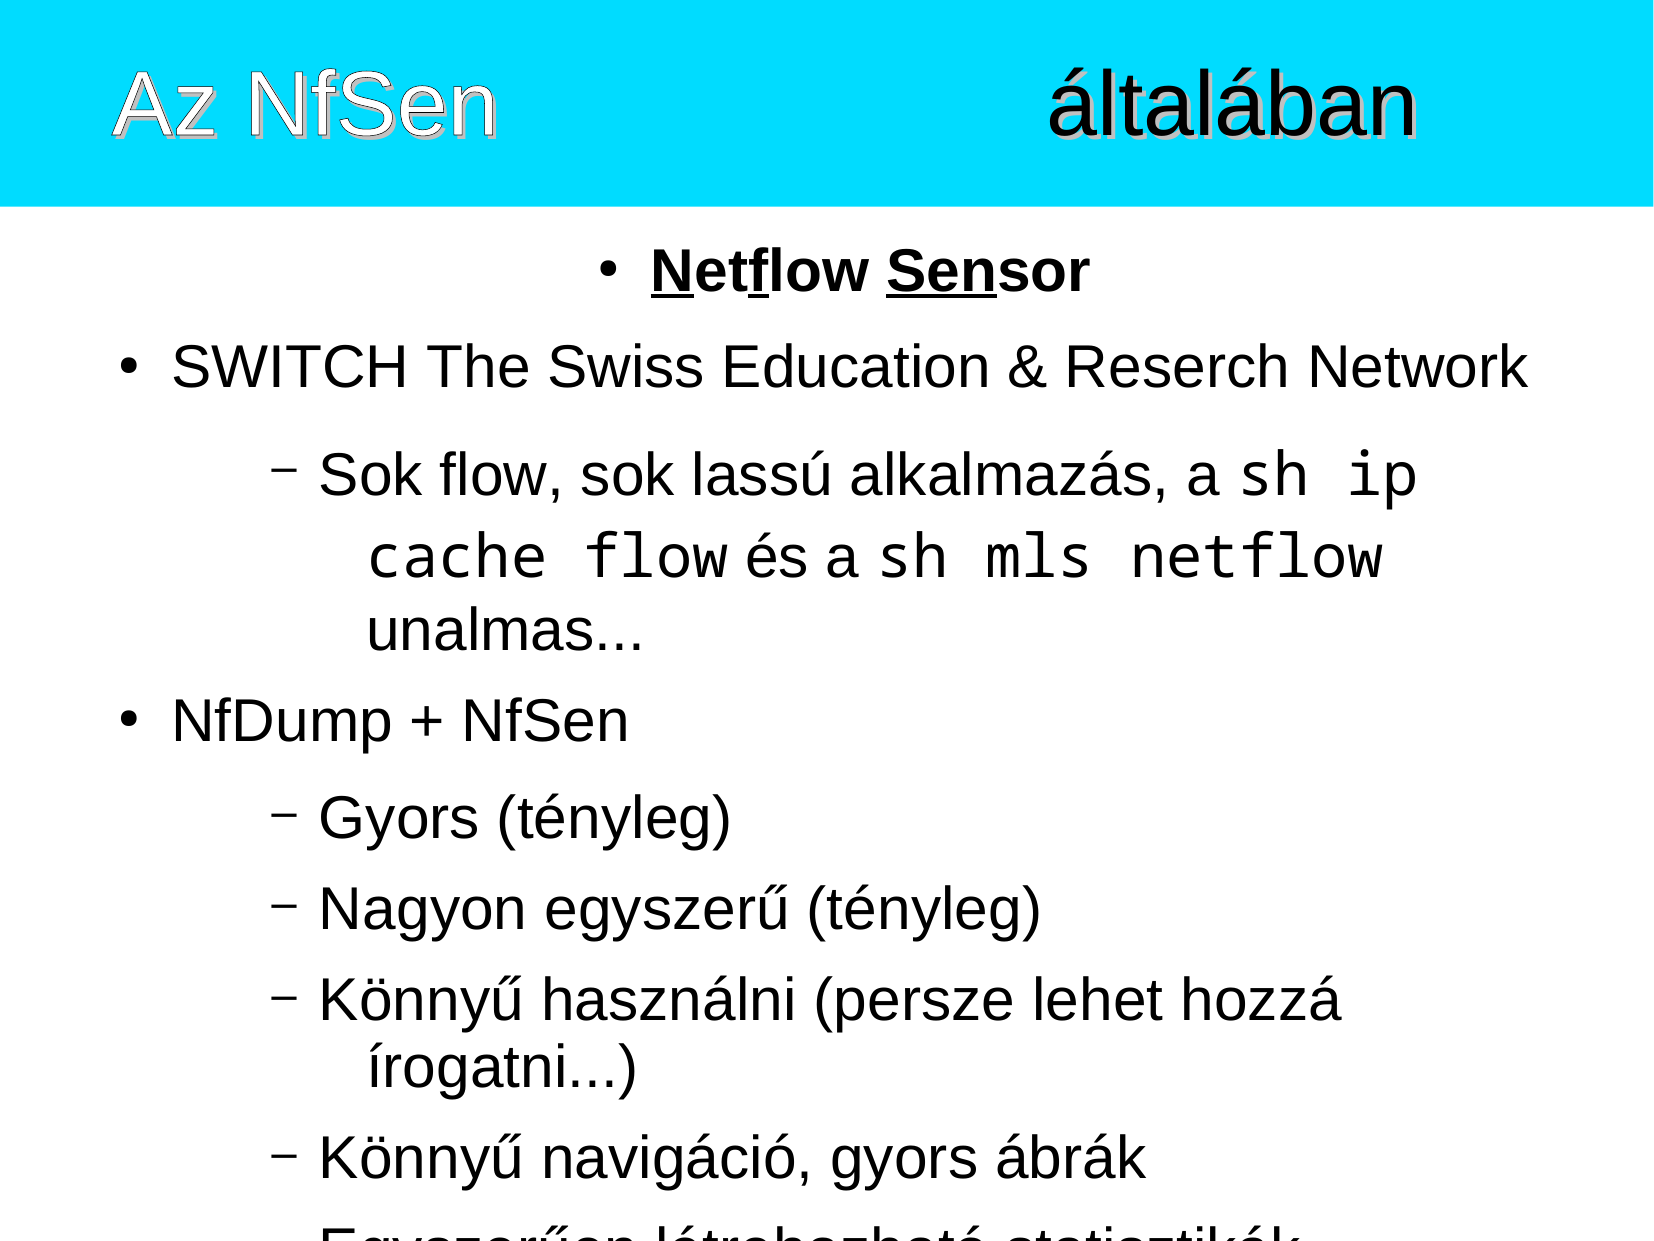

Az NfSen	általában
# Netflow Sensor
SWITCH The Swiss Education & Reserch Network
Sok flow, sok lassú alkalmazás, a sh ip cache flow és a sh mls netflow unalmas...
NfDump + NfSen
Gyors (tényleg)
Nagyon egyszerű (tényleg)
Könnyű használni (persze lehet hozzá írogatni...)
Könnyű navigáció, gyors ábrák
Egyszerűen létrehozható statisztikák
Sok, sok, sok diszk igény